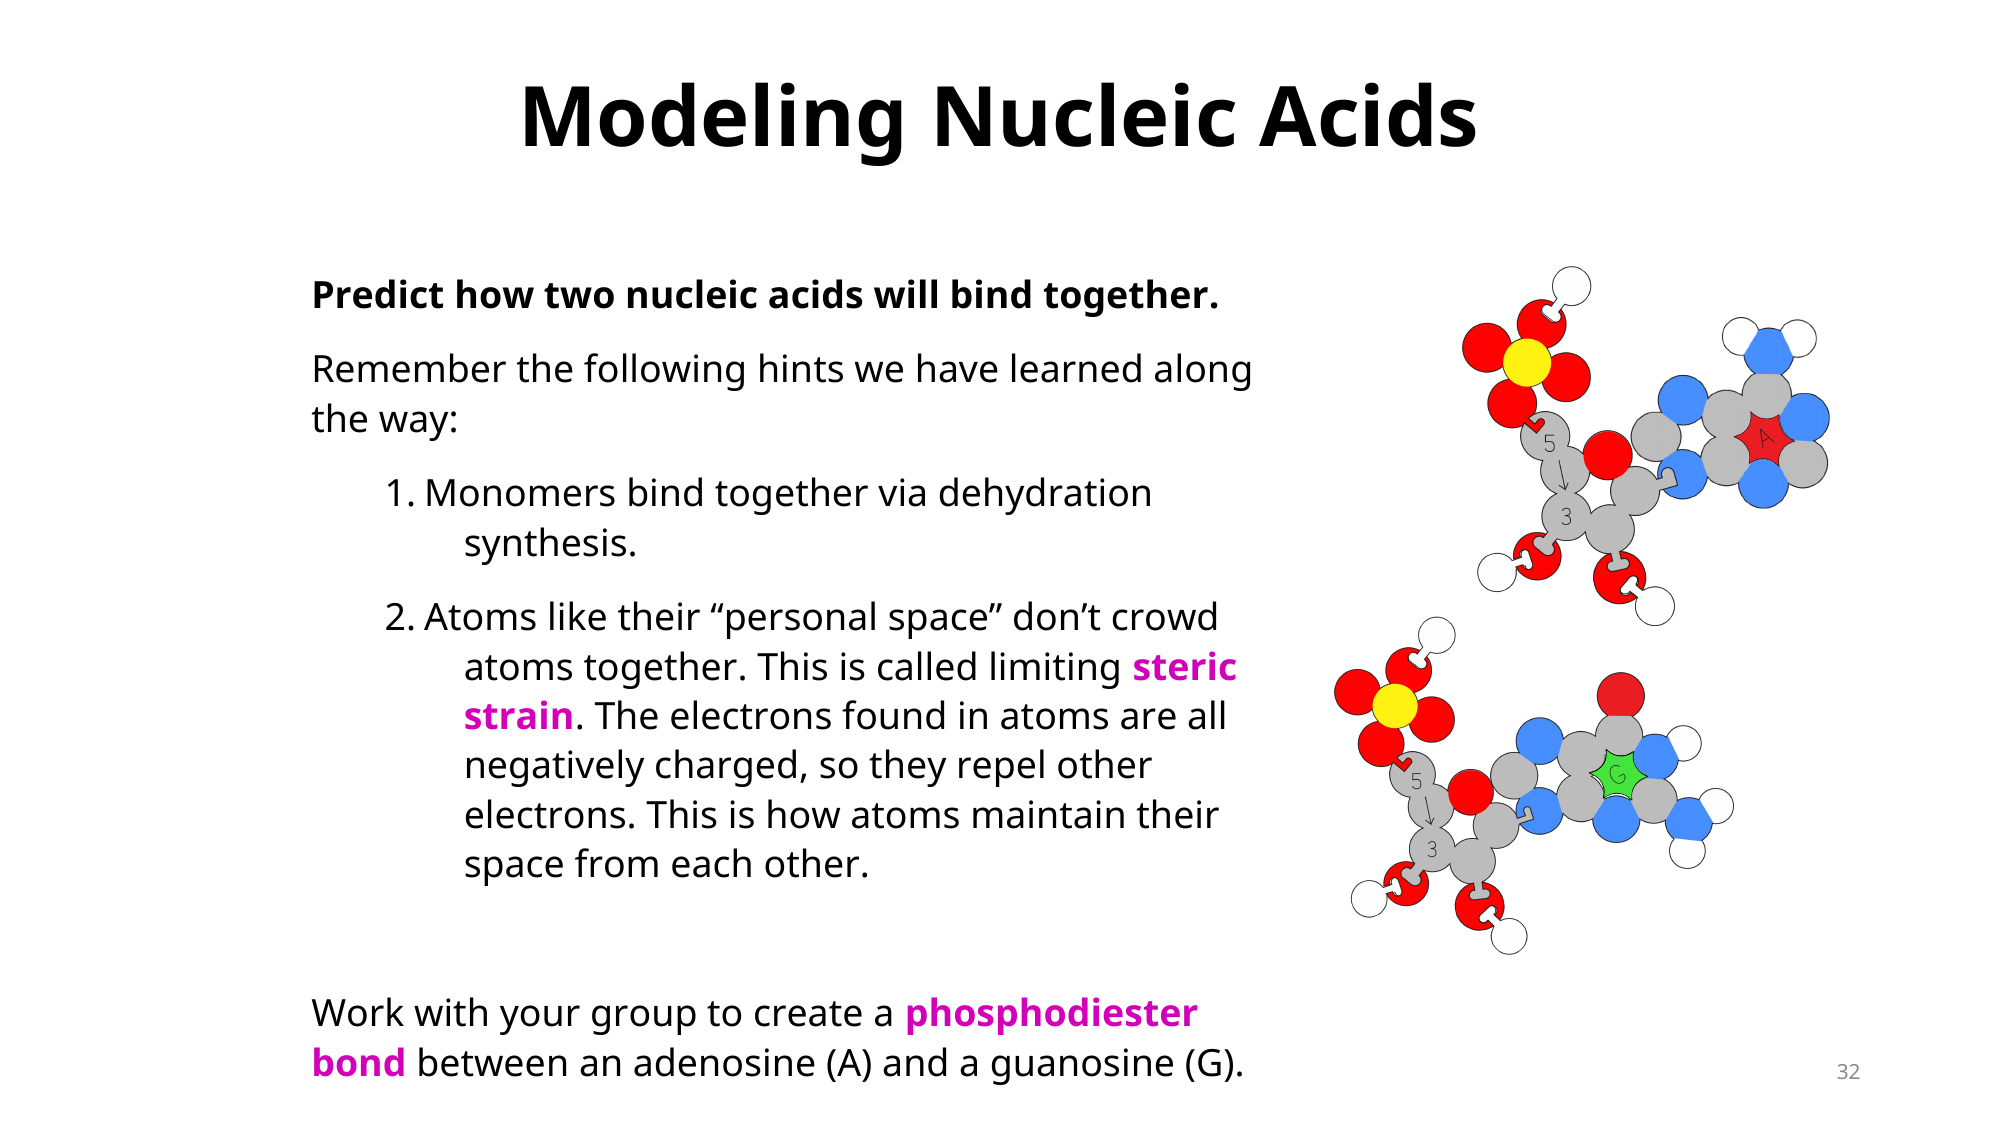

Modeling Nucleic Acids
Predict how two nucleic acids will bind together.
Remember the following hints we have learned along the way:
Monomers bind together via dehydration synthesis.
Atoms like their “personal space” don’t crowd atoms together. This is called limiting steric strain. The electrons found in atoms are all negatively charged, so they repel other electrons. This is how atoms maintain their space from each other.
Work with your group to create a phosphodiester bond between an adenosine (A) and a guanosine (G).